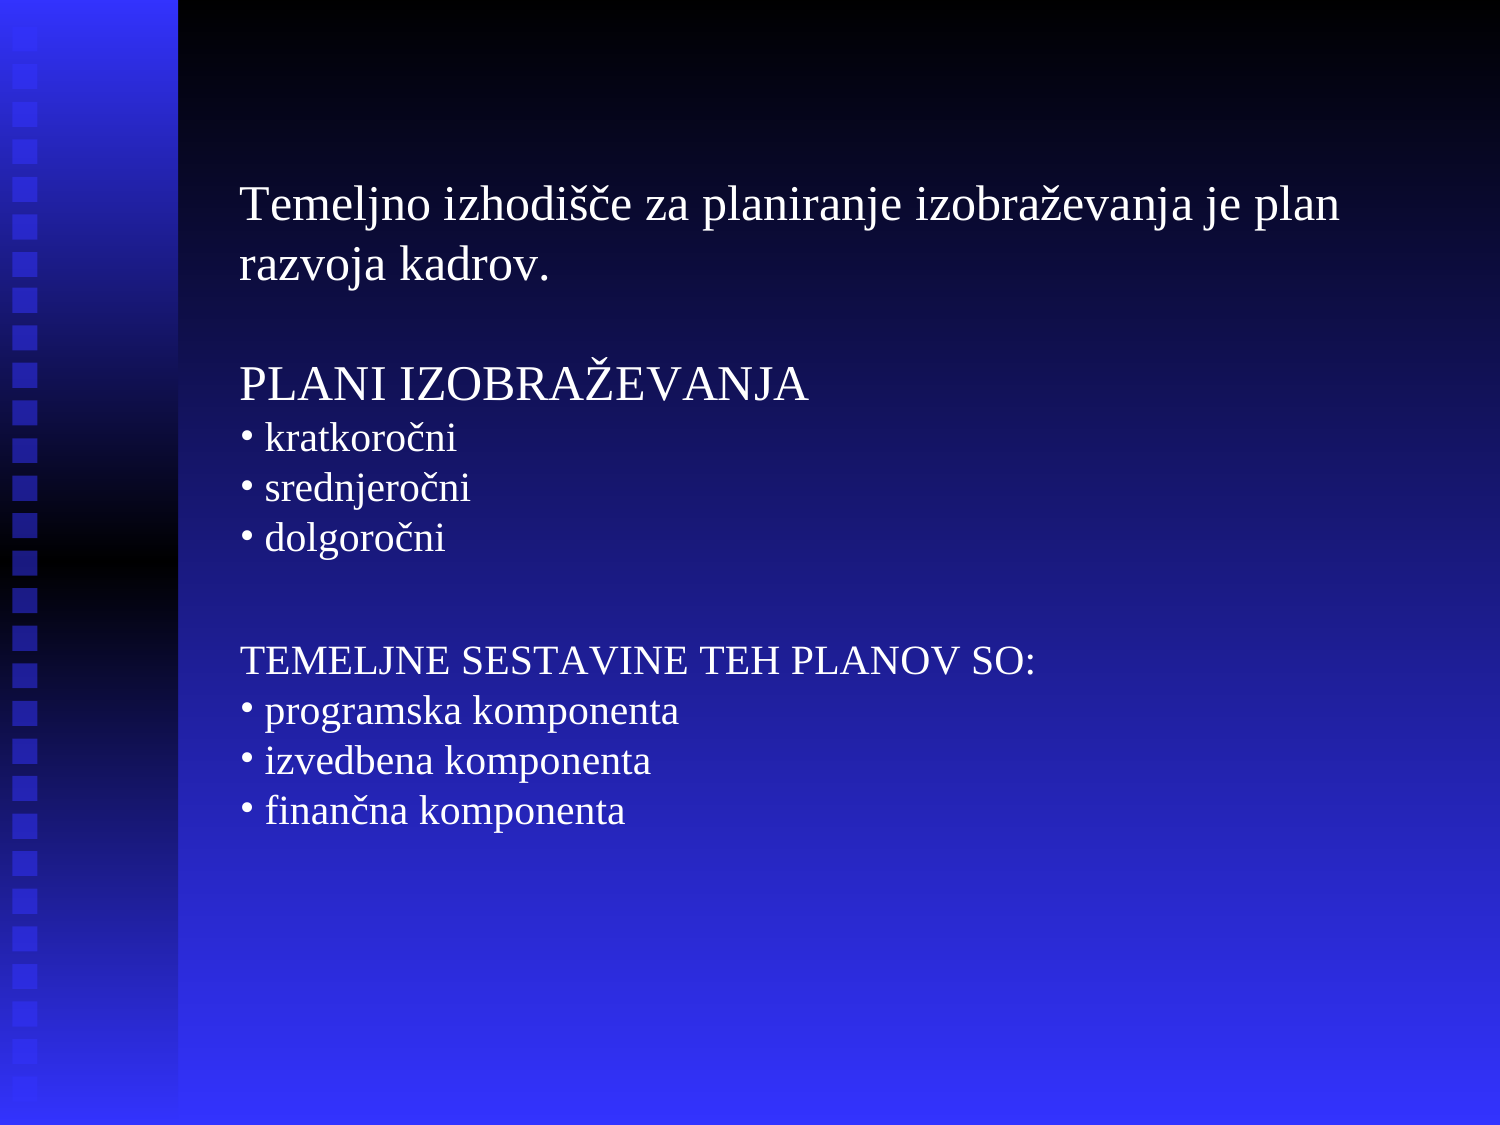

Temeljno izhodišče za planiranje izobraževanja je plan razvoja kadrov.
PLANI IZOBRAŽEVANJA
 kratkoročni
 srednjeročni
 dolgoročni
TEMELJNE SESTAVINE TEH PLANOV SO:
 programska komponenta
 izvedbena komponenta
 finančna komponenta